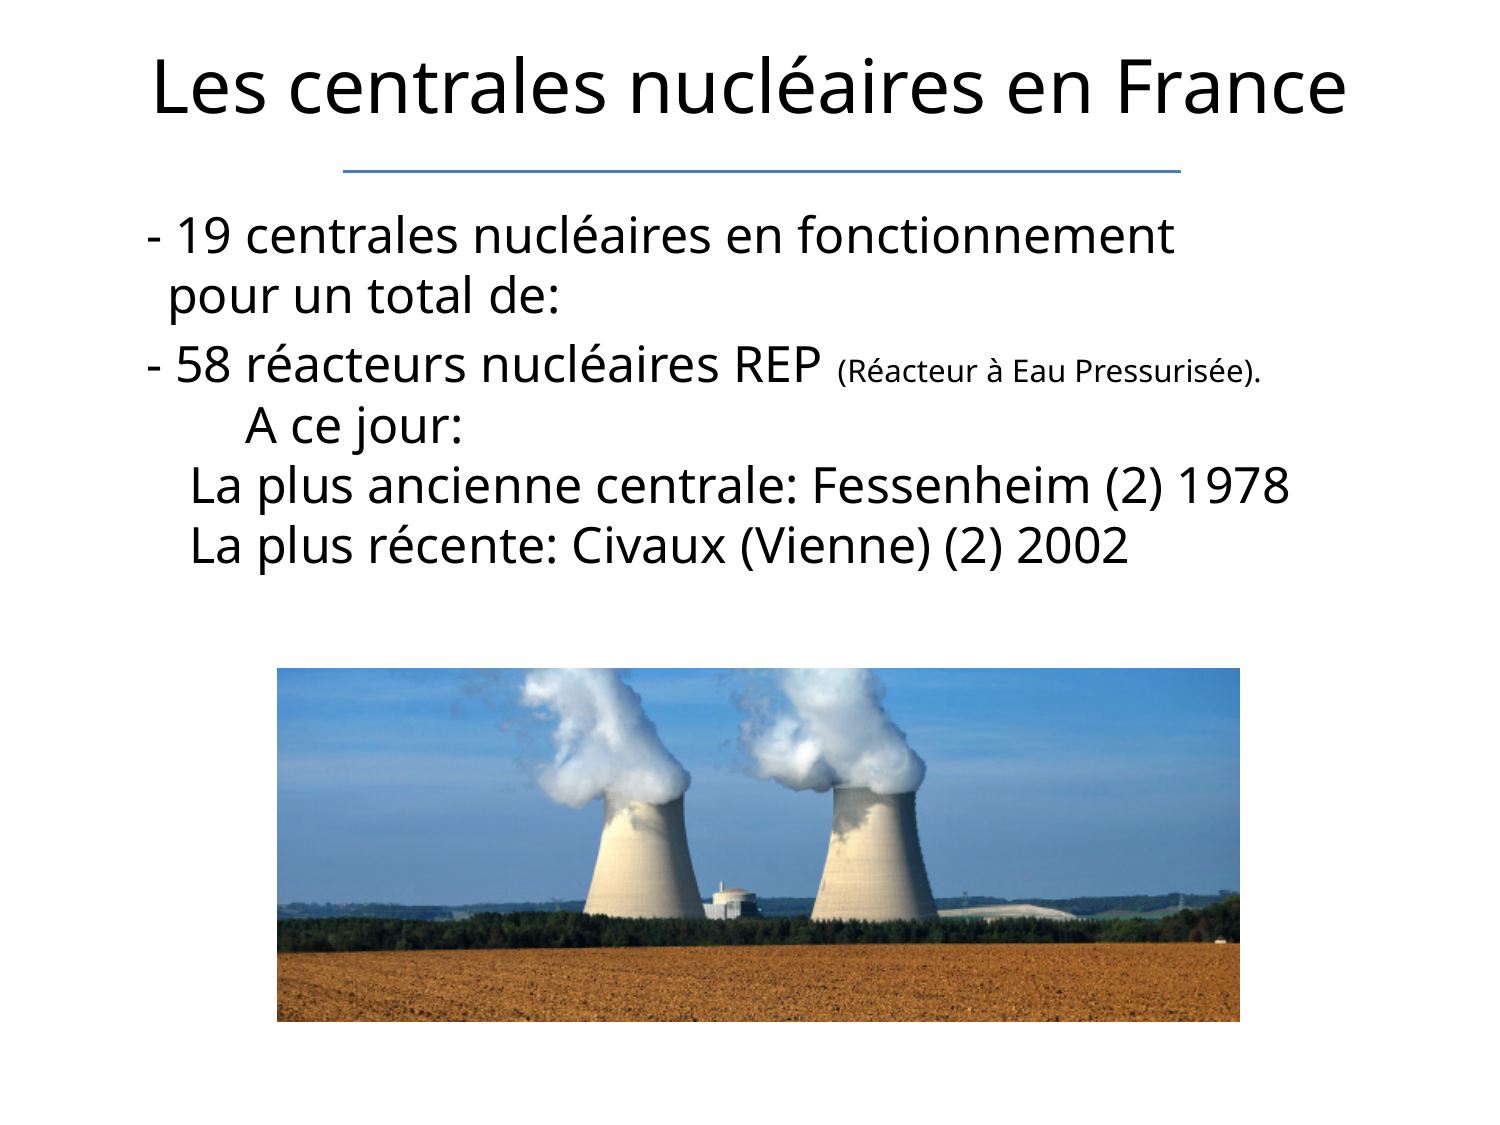

Les centrales nucléaires en France
- 19 centrales nucléaires en fonctionnement
 pour un total de:
- 58 réacteurs nucléaires REP (Réacteur à Eau Pressurisée).
 A ce jour:
	La plus ancienne centrale: Fessenheim (2) 1978
	La plus récente: Civaux (Vienne) (2) 2002